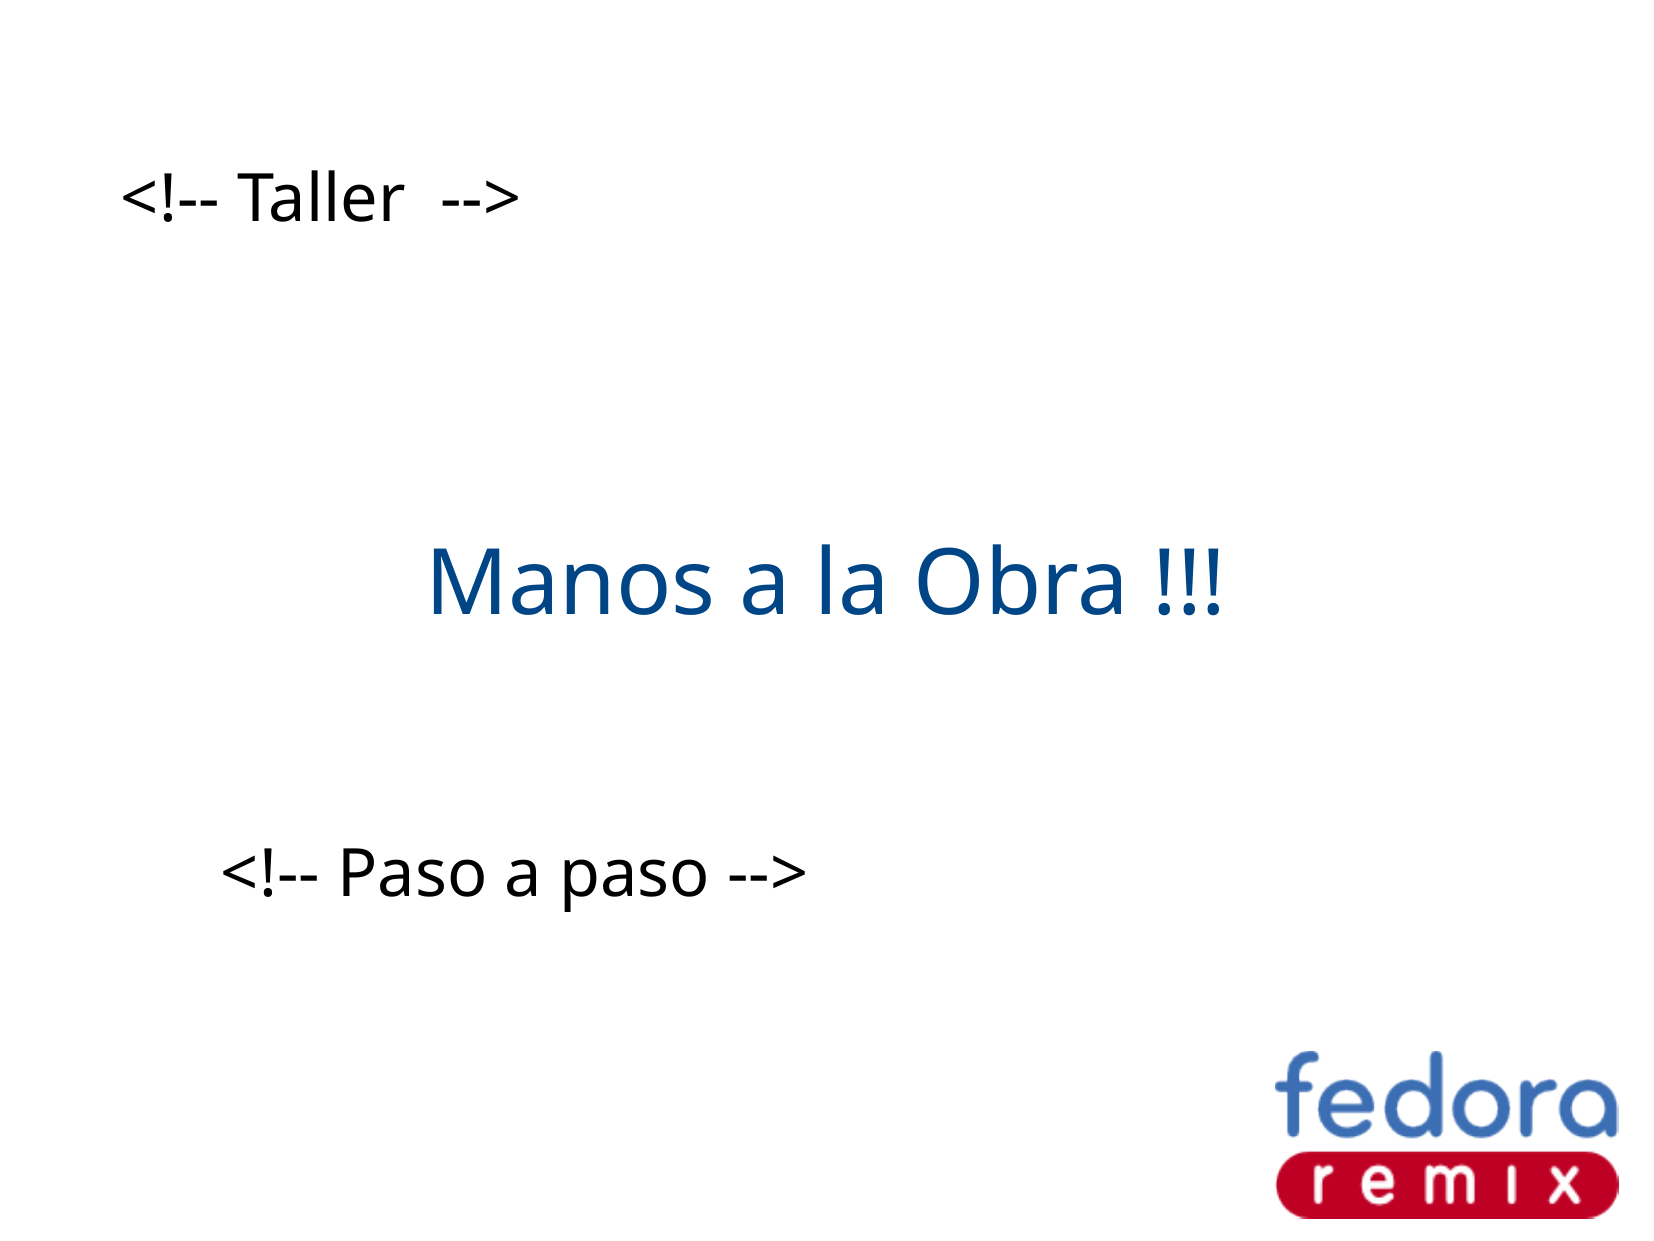

# Manos a la Obra !!!
<!-- Taller -->
<!-- Paso a paso -->